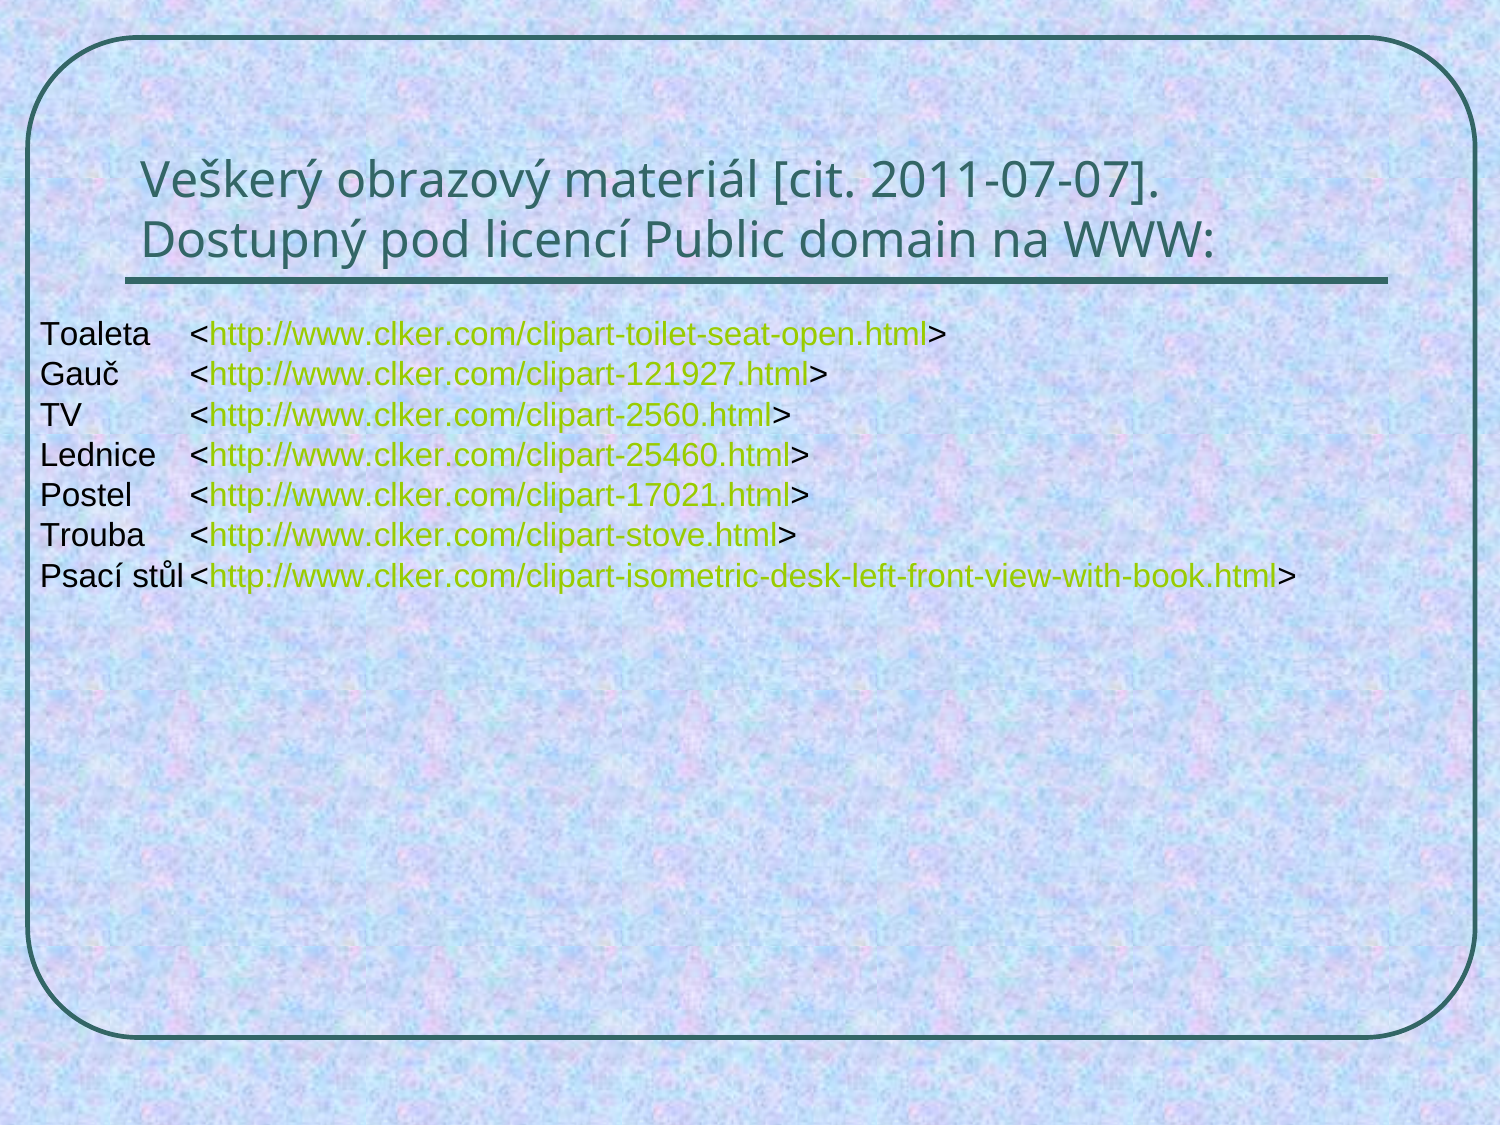

Veškerý obrazový materiál [cit. 2011-07-07]. Dostupný pod licencí Public domain na WWW:
# Toaleta	<http://www.clker.com/clipart-toilet-seat-open.html>
Gauč	<http://www.clker.com/clipart-121927.html>
TV		<http://www.clker.com/clipart-2560.html>
Lednice	<http://www.clker.com/clipart-25460.html>
Postel	<http://www.clker.com/clipart-17021.html>
Trouba	<http://www.clker.com/clipart-stove.html>
Psací stůl	<http://www.clker.com/clipart-isometric-desk-left-front-view-with-book.html>